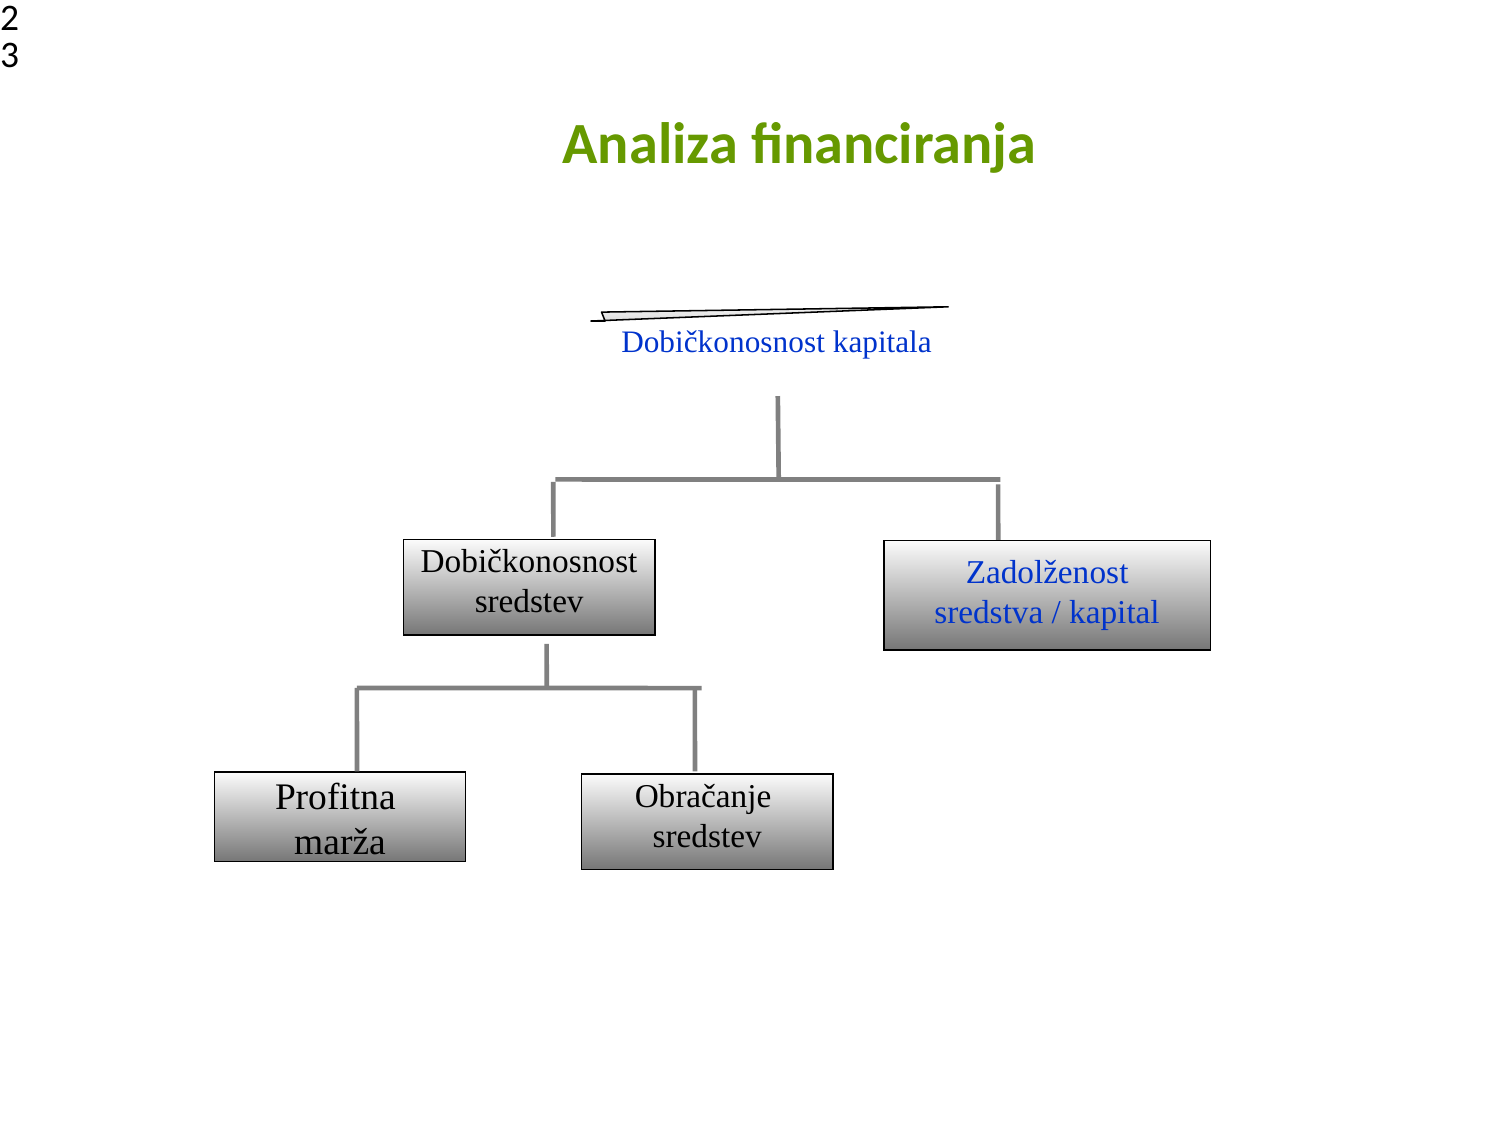

# Analiza financiranja
Dobičkonosnost kapitala
Dobičkonosnost sredstev
Zadolženost
sredstva / kapital
Profitna
marža
Obračanje
sredstev